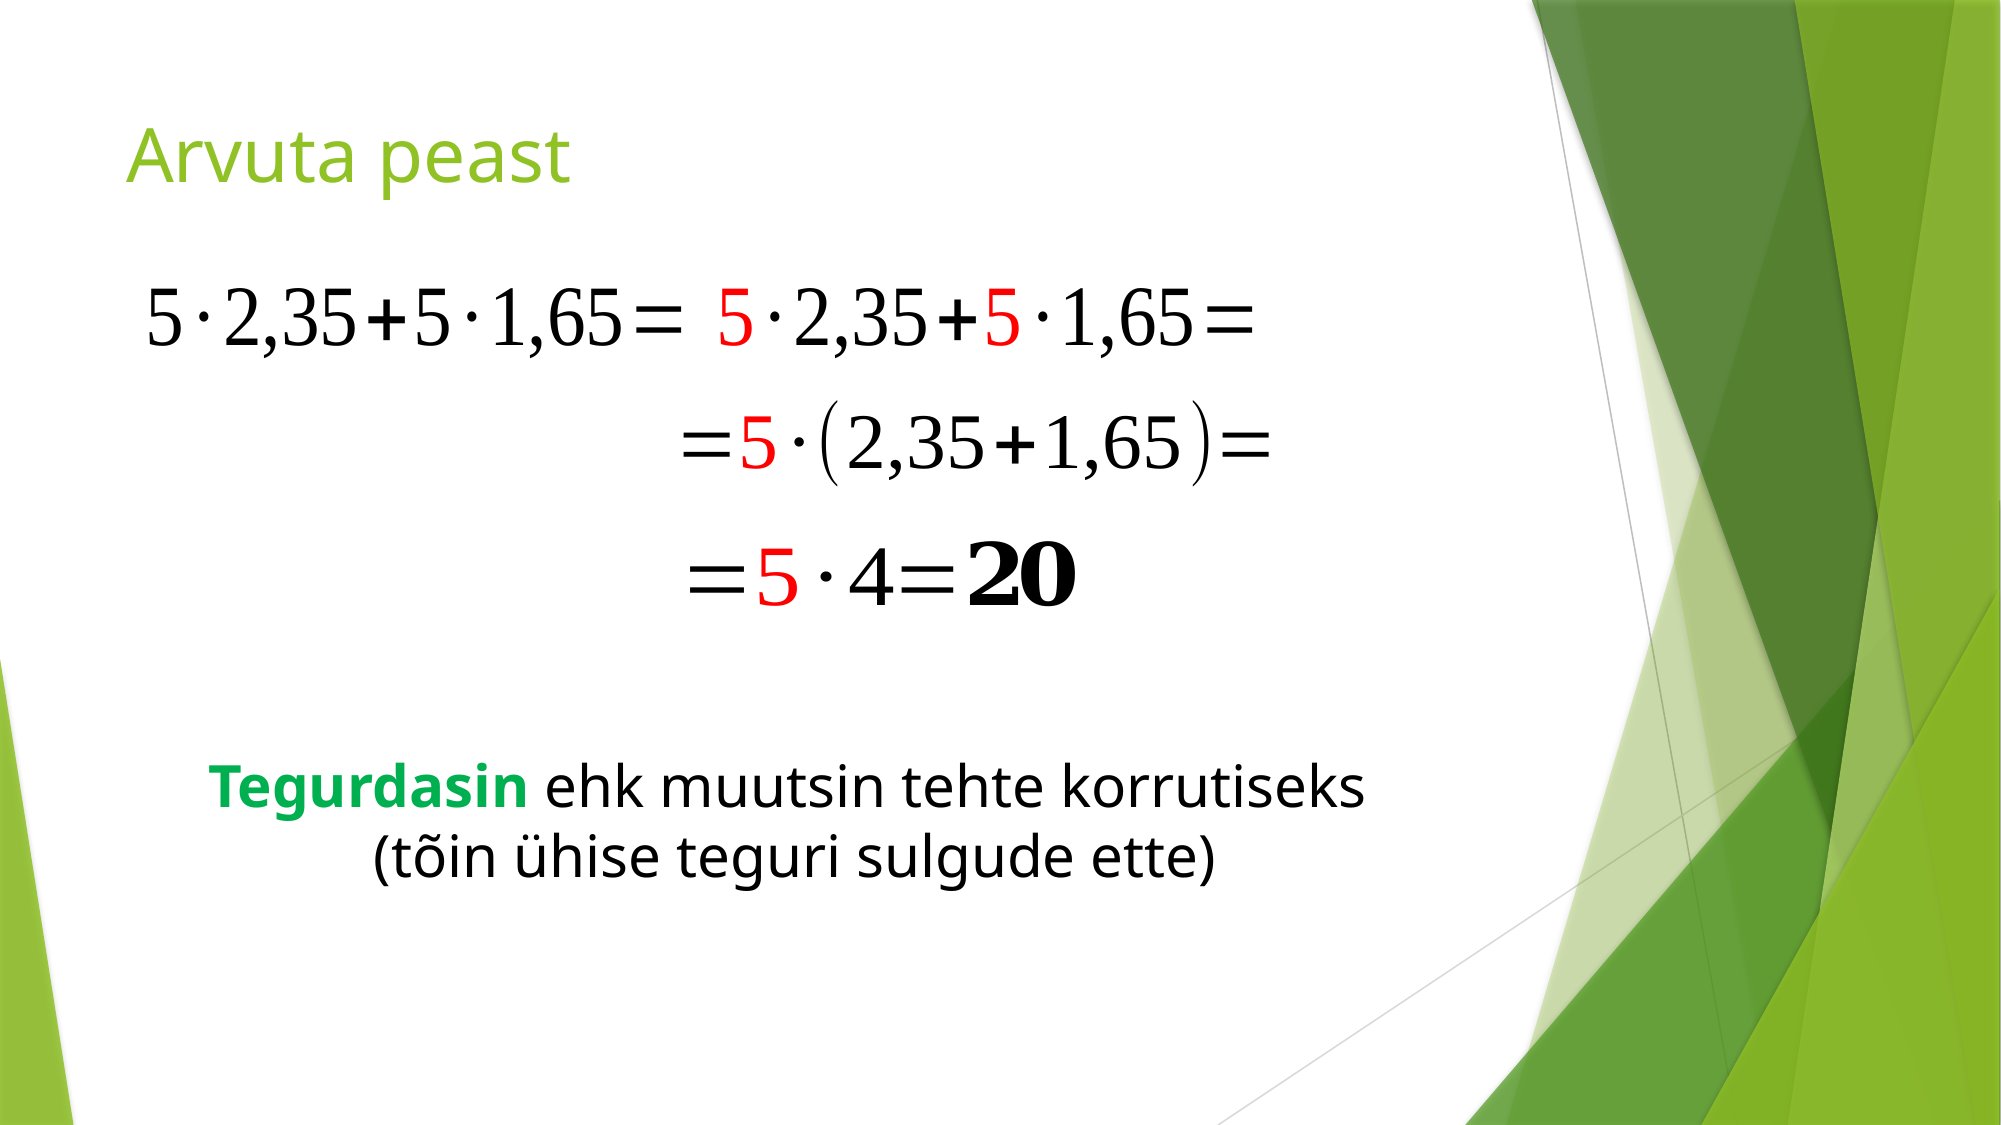

# Arvuta peast
Tegurdasin ehk muutsin tehte korrutiseks
(tõin ühise teguri sulgude ette)